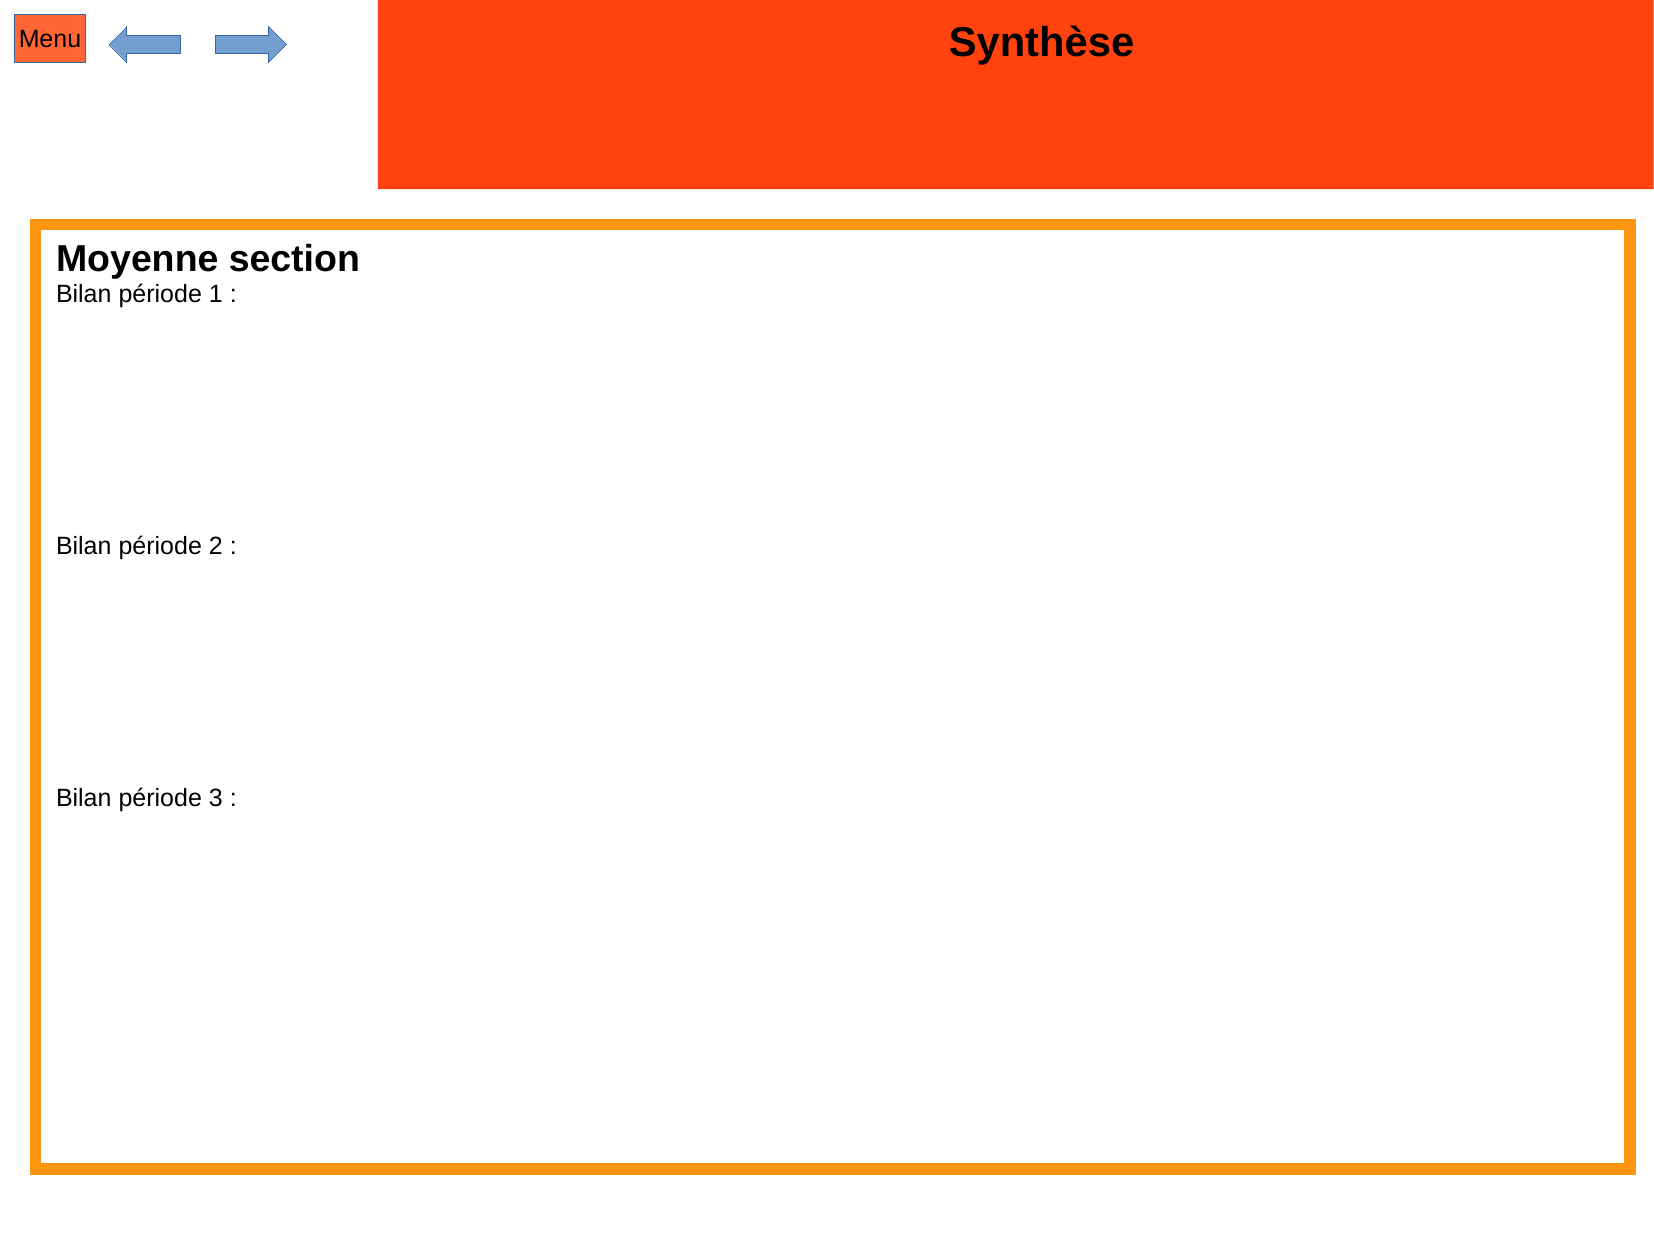

Synthèse
Menu
Moyenne section
Bilan période 1 :
Bilan période 2 :
Bilan période 3 :